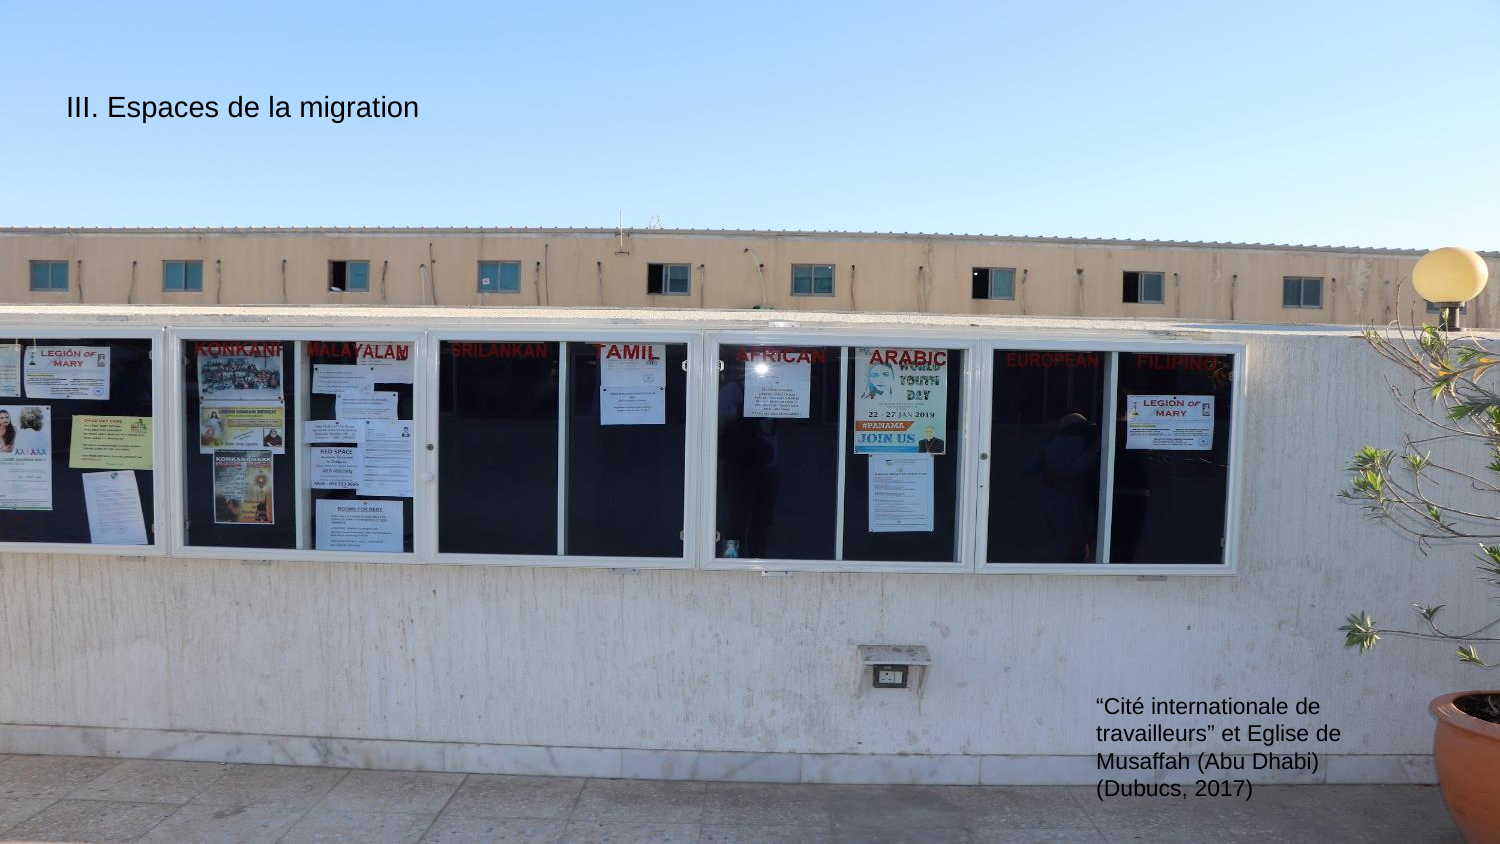

# III. Espaces de la migration
“Cité internationale de travailleurs” et Eglise de Musaffah (Abu Dhabi) (Dubucs, 2017)